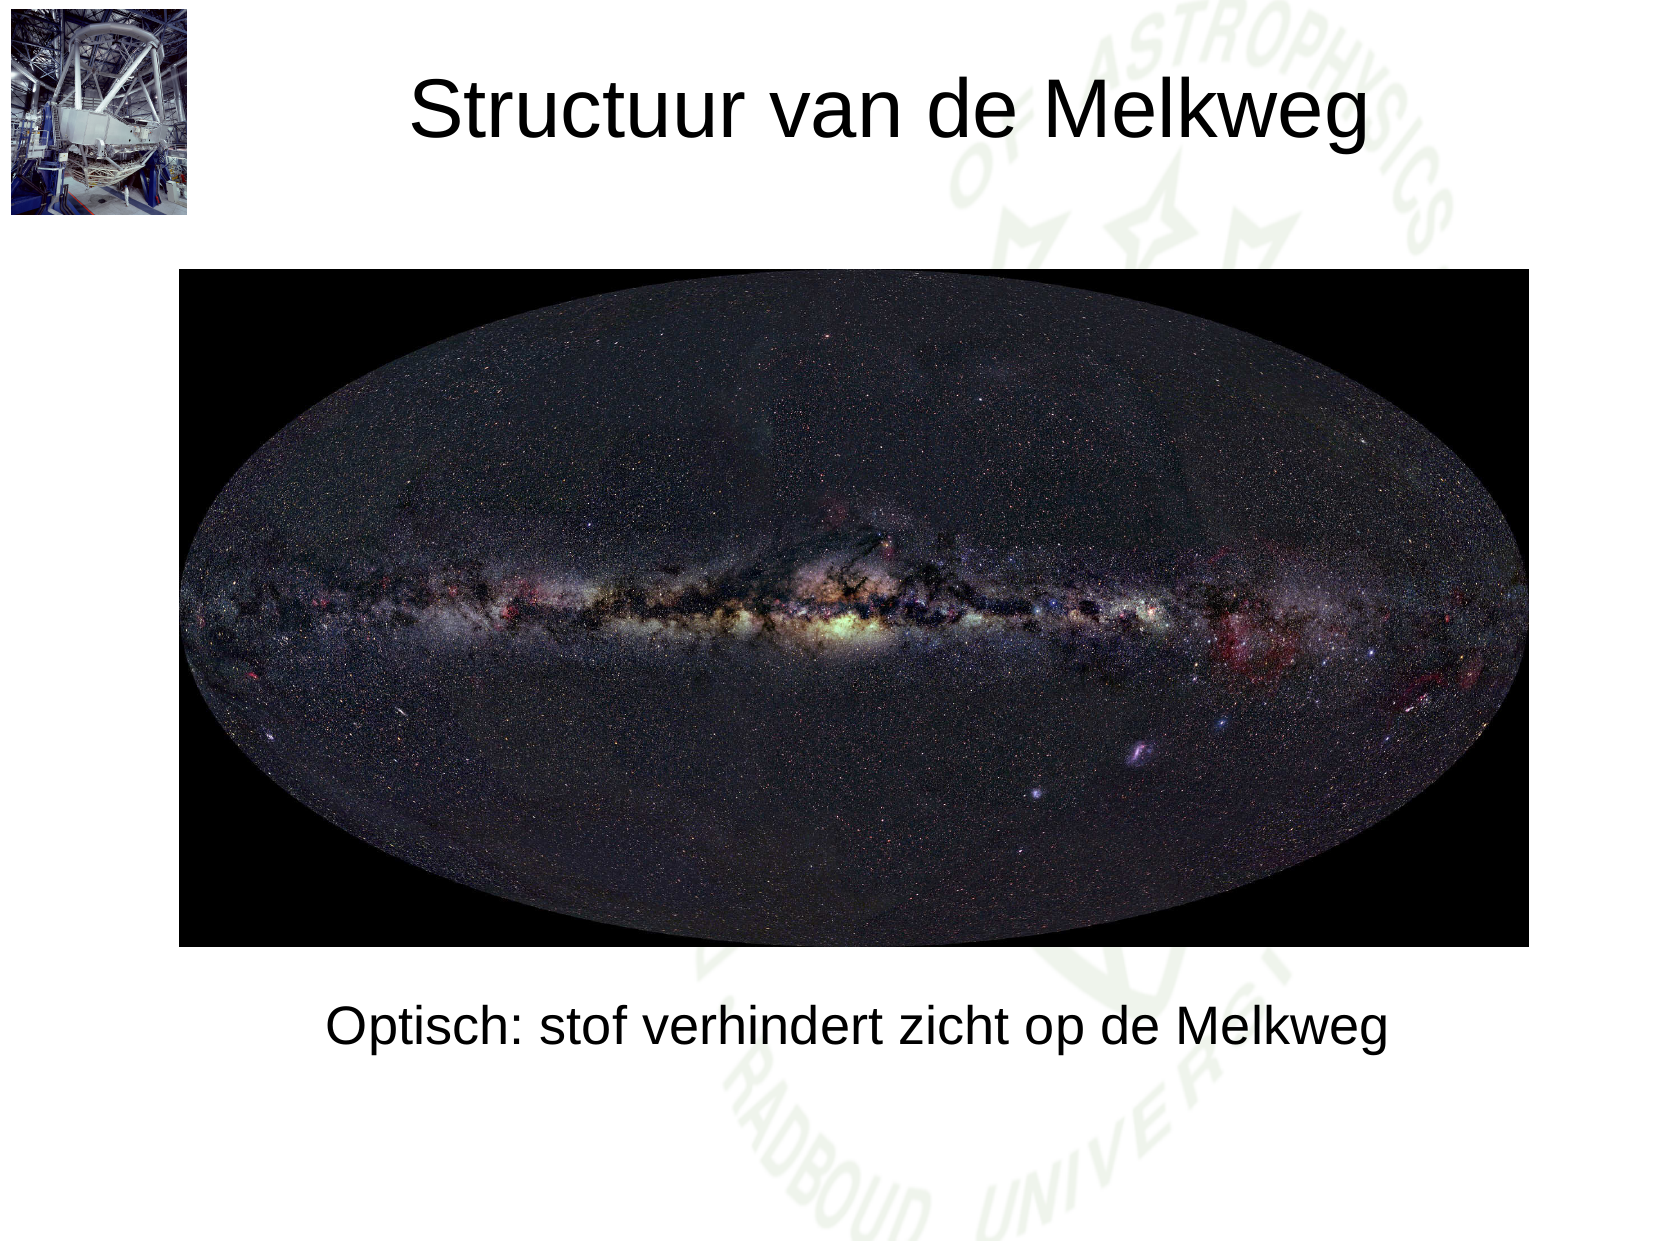

Structuur van de Melkweg
Optisch: stof verhindert zicht op de Melkweg